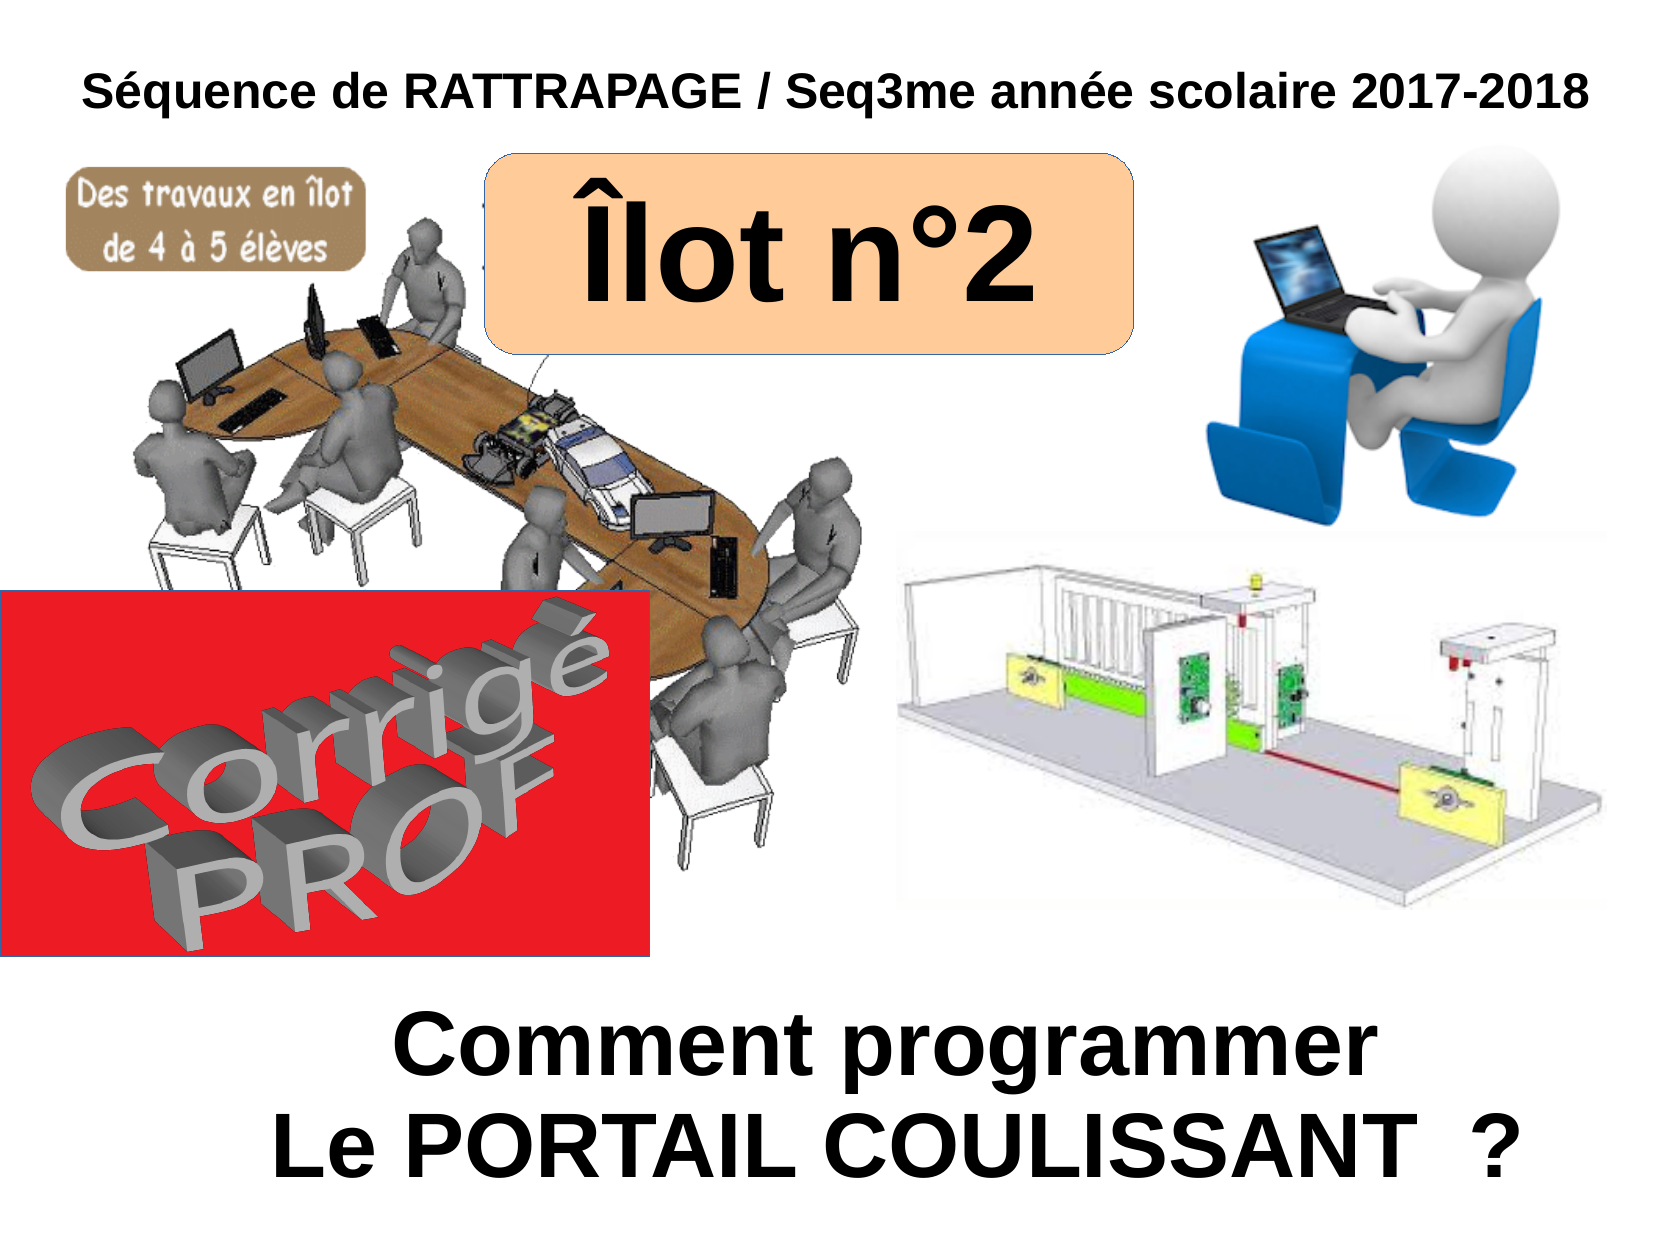

Séquence de RATTRAPAGE / Seq3me année scolaire 2017-2018
Îlot n°2
Corrigé
PROF
Comment programmer
 Le PORTAIL COULISSANT ?